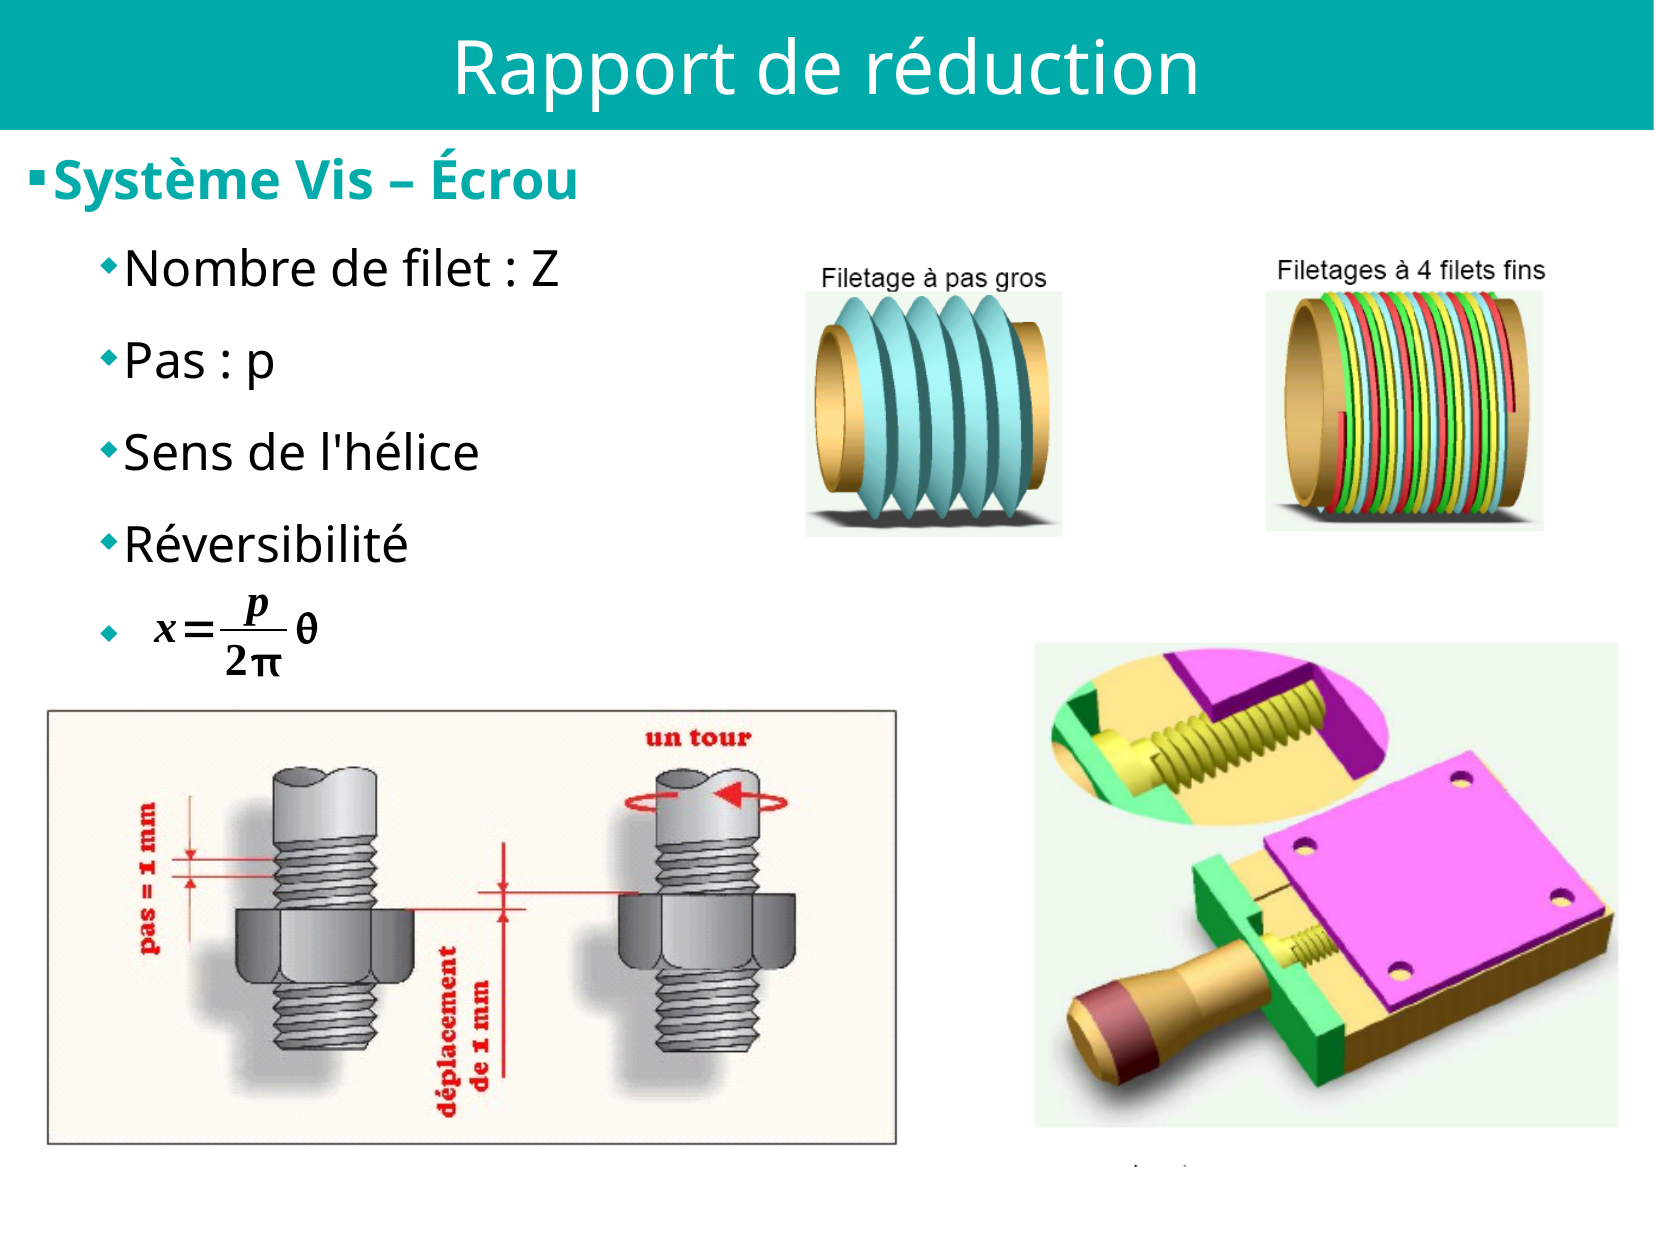

# Rapport de réduction
Système Vis – Écrou
Nombre de filet : Z
Pas : p
Sens de l'hélice
Réversibilité